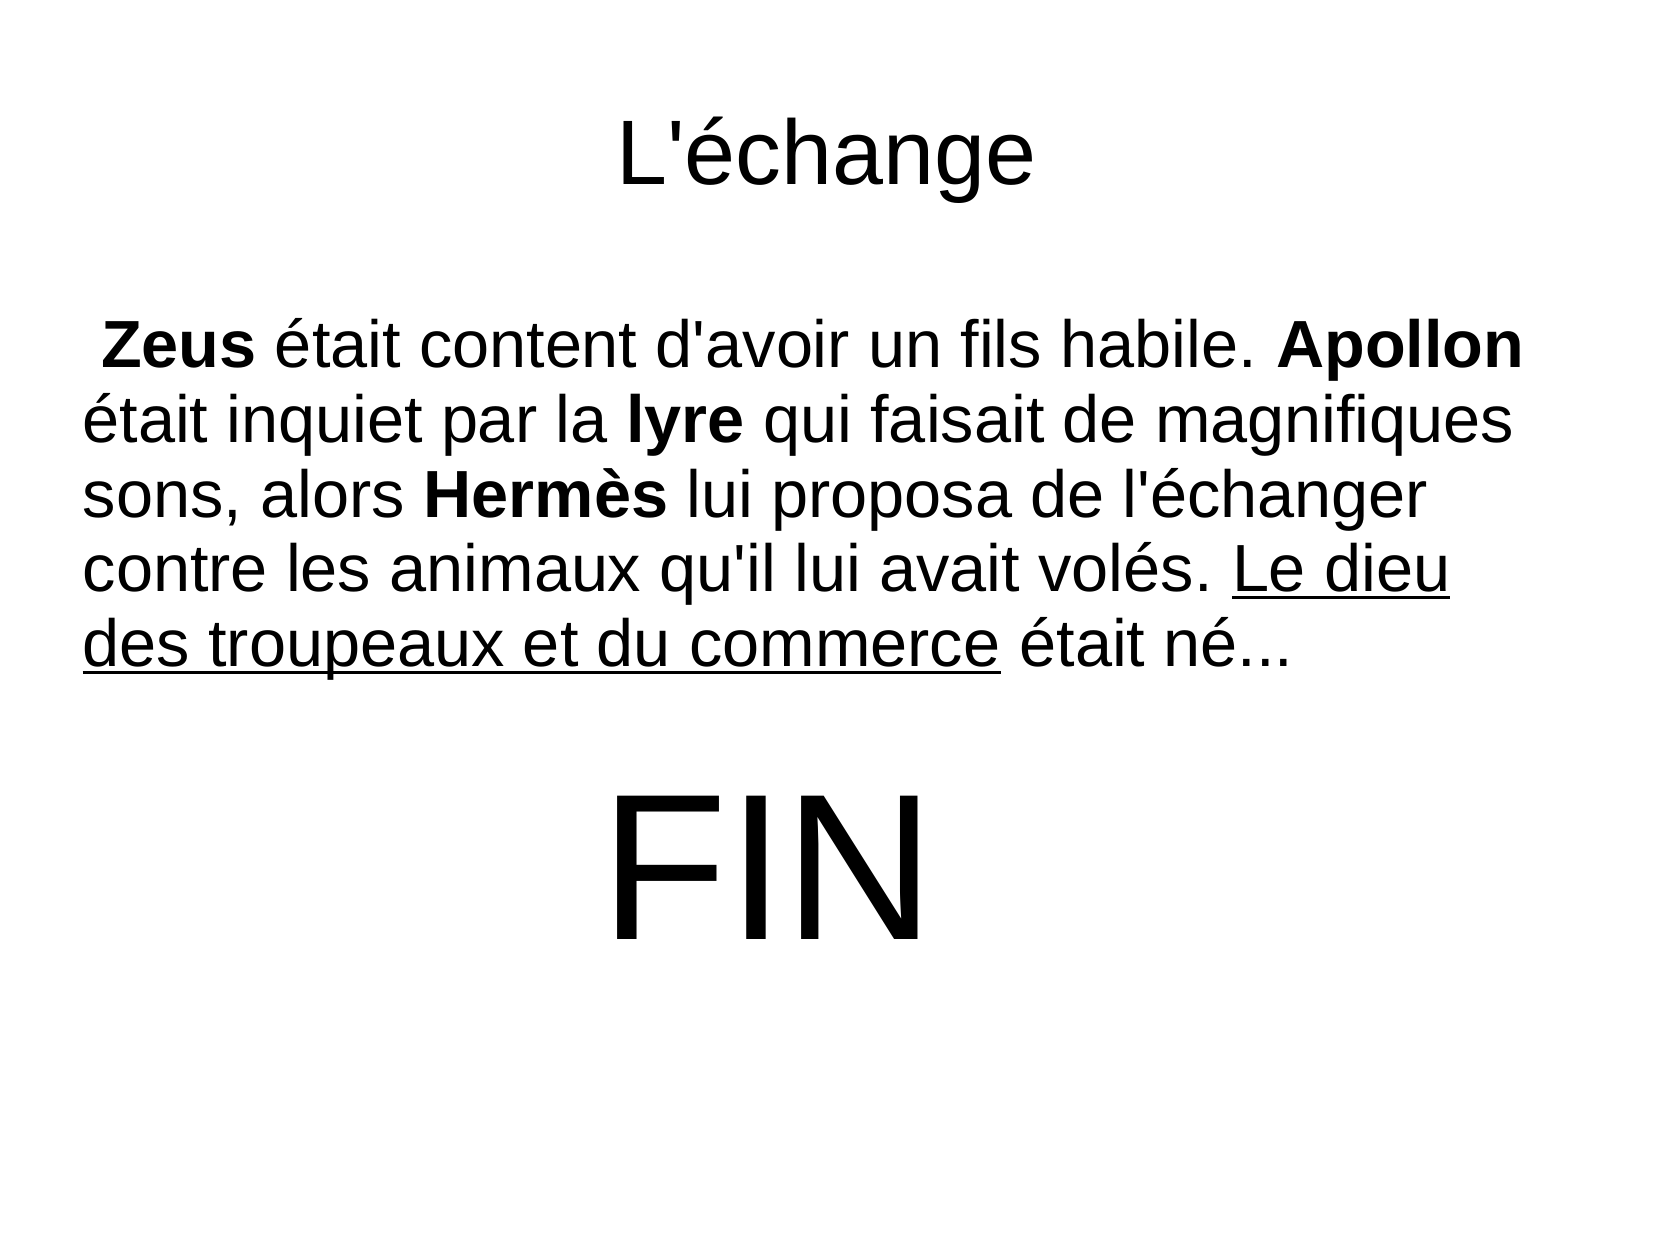

# L'échange
 Zeus était content d'avoir un fils habile. Apollon était inquiet par la lyre qui faisait de magnifiques sons, alors Hermès lui proposa de l'échanger contre les animaux qu'il lui avait volés. Le dieu des troupeaux et du commerce était né...
FIN